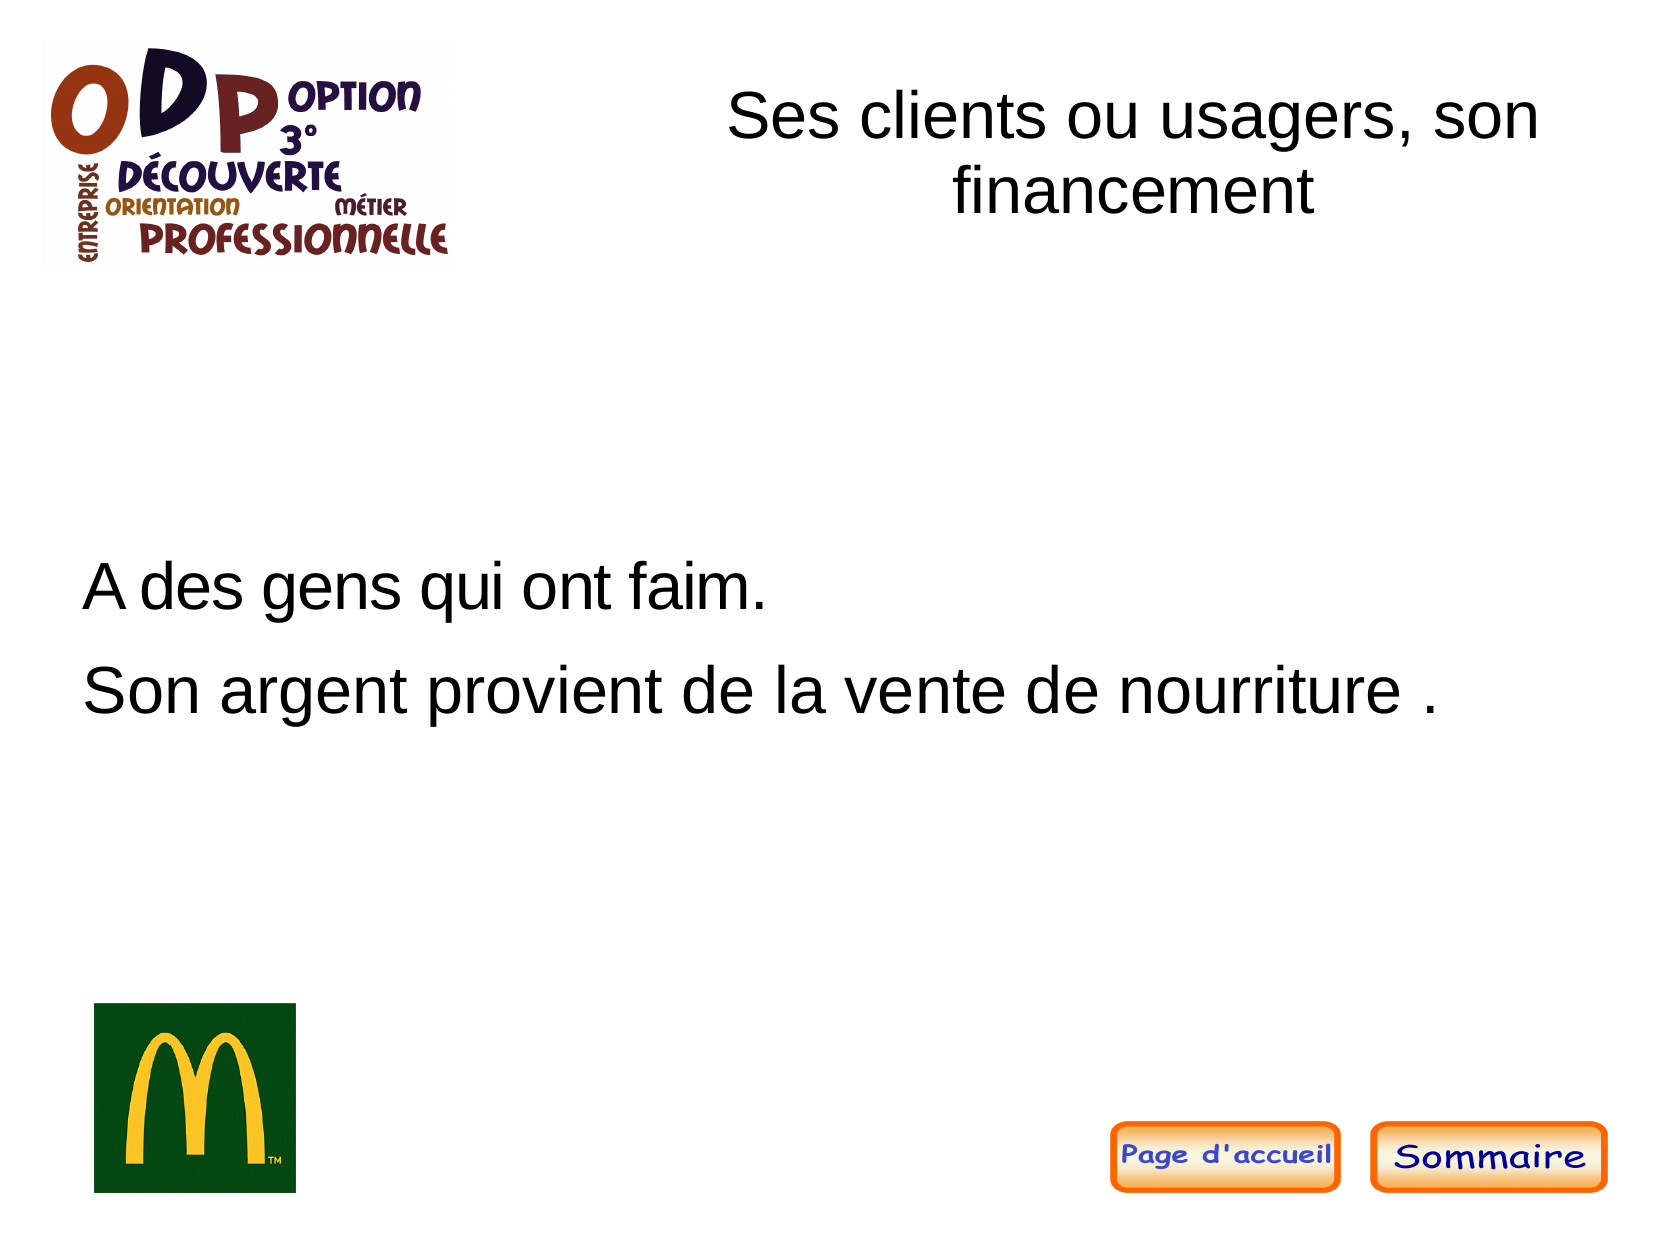

# Ses clients ou usagers, son financement
A des gens qui ont faim.
Son argent provient de la vente de nourriture .
Petit logo